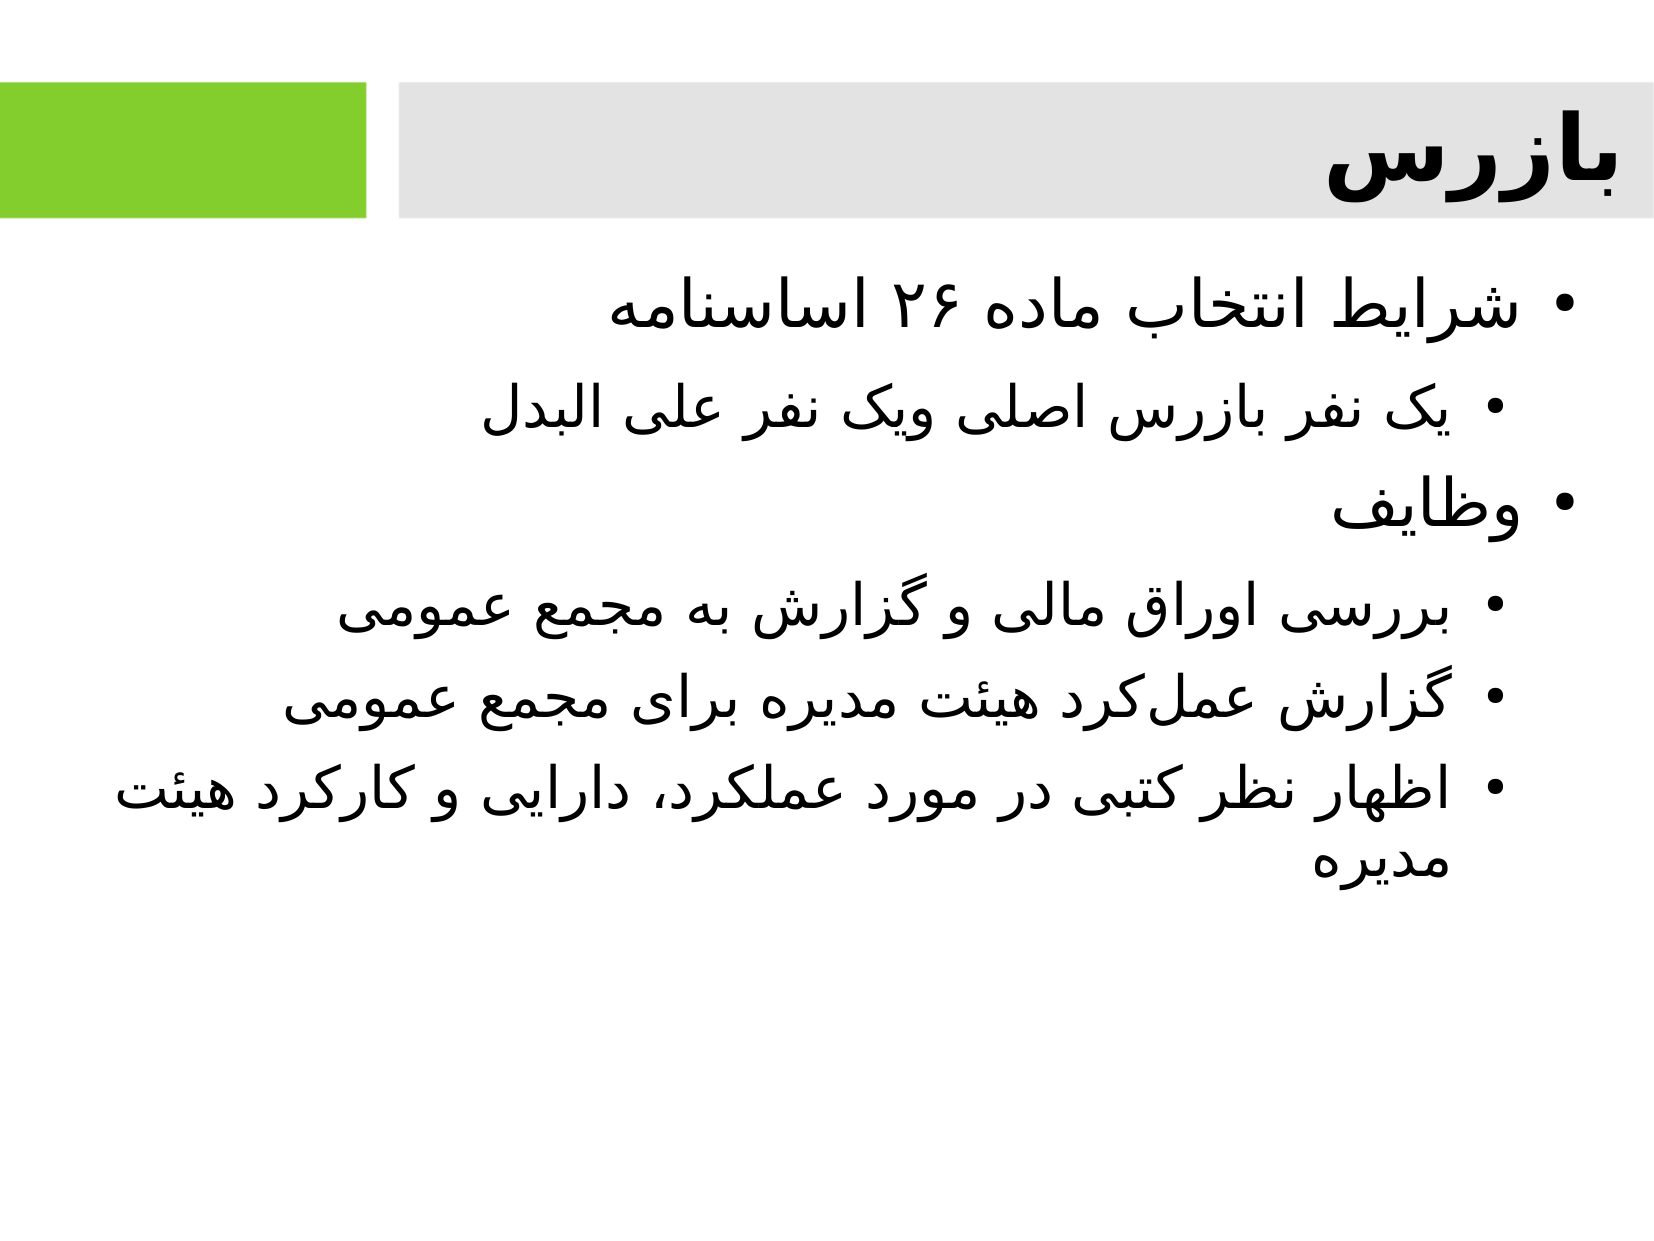

# بازرس
شرایط انتخاب ماده ۲۶ اساسنامه
یک نفر بازرس اصلی ویک نفر علی البدل
وظایف
بررسی اوراق مالی و گزارش به مجمع عمومی
گزارش عمل‌کرد هیئت مدیره برای مجمع عمومی
اظهار نظر کتبی در مورد عملکرد، دارایی و کارکرد هیئت مدیره